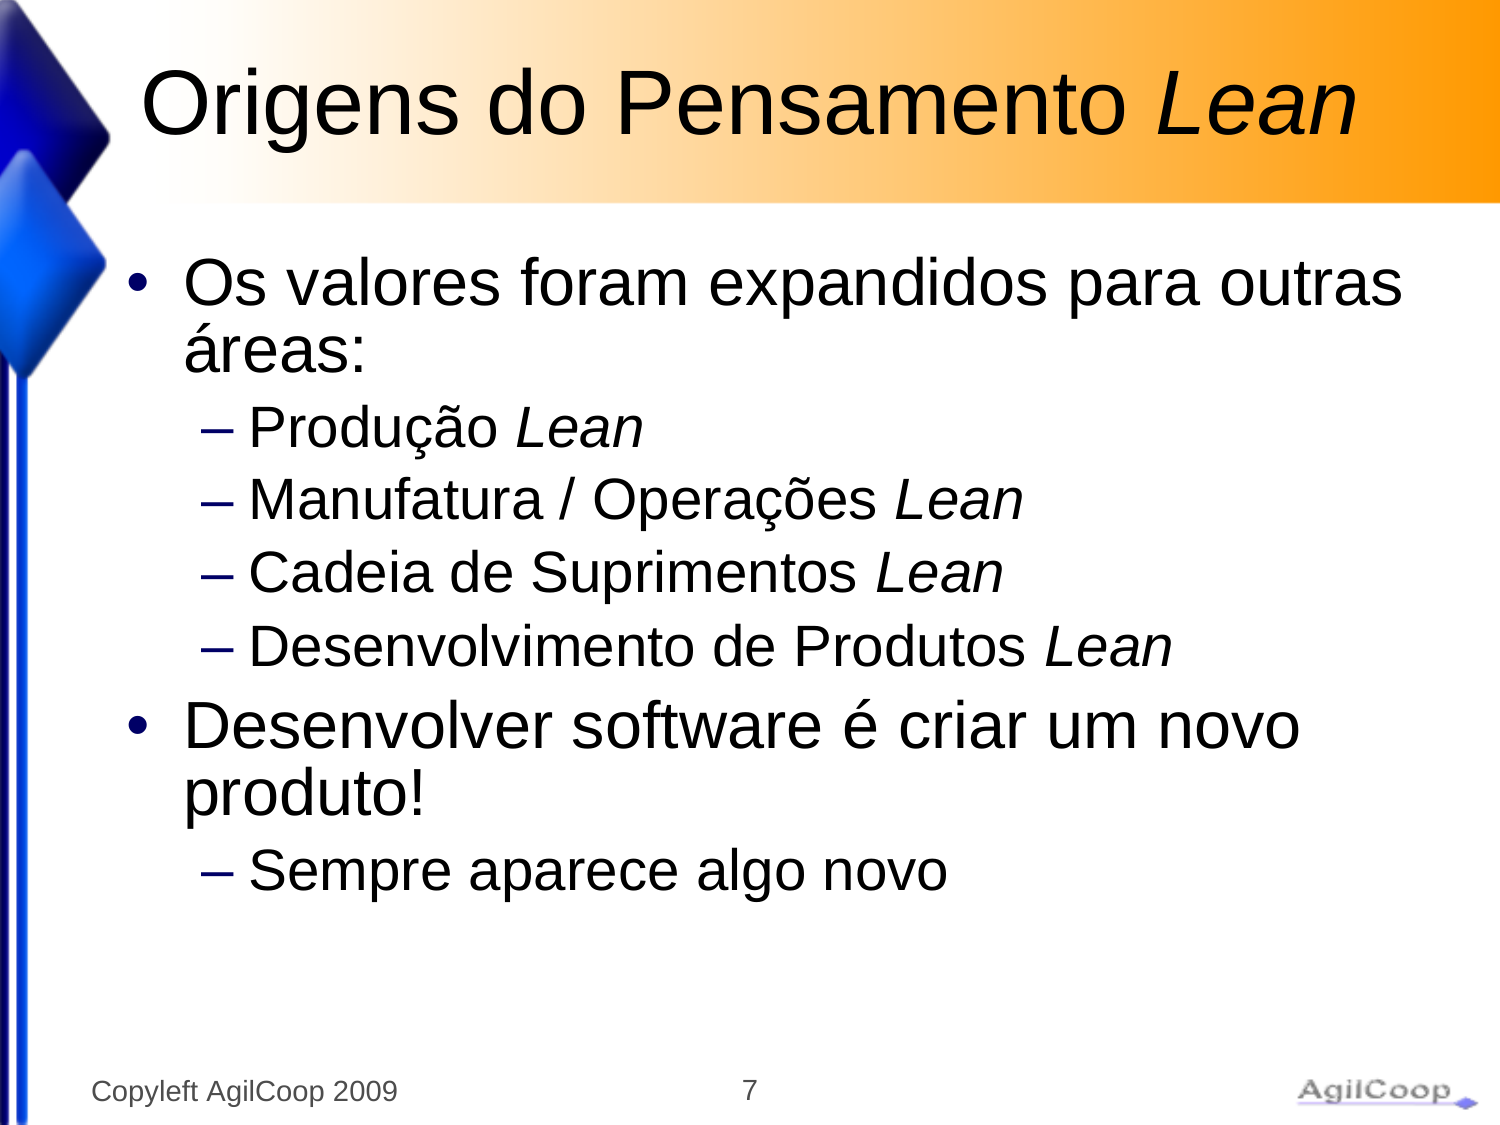

# Origens do Pensamento Lean
Os valores foram expandidos para outras áreas:
Produção Lean
Manufatura / Operações Lean
Cadeia de Suprimentos Lean
Desenvolvimento de Produtos Lean
Desenvolver software é criar um novo produto!
Sempre aparece algo novo
Copyleft AgilCoop 2009
7